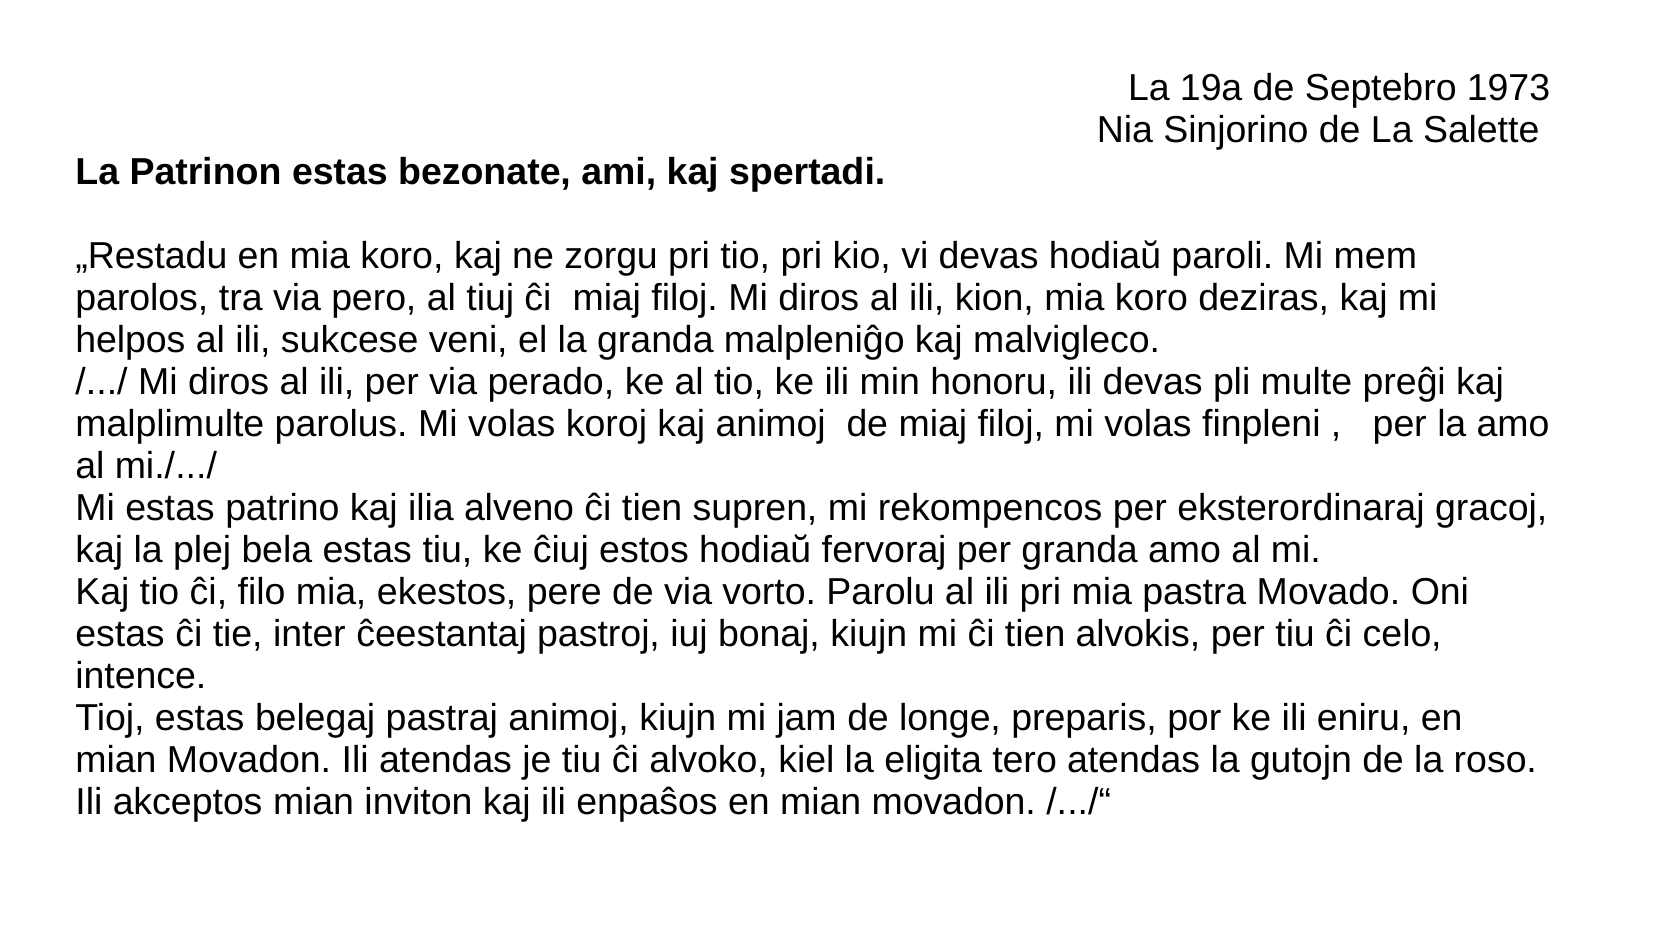

La 19a de Septebro 1973
Nia Sinjorino de La Salette
La Patrinon estas bezonate, ami, kaj spertadi.
„Restadu en mia koro, kaj ne zorgu pri tio, pri kio, vi devas hodiaŭ paroli. Mi mem parolos, tra via pero, al tiuj ĉi miaj filoj. Mi diros al ili, kion, mia koro deziras, kaj mi helpos al ili, sukcese veni, el la granda malpleniĝo kaj malvigleco.
/.../ Mi diros al ili, per via perado, ke al tio, ke ili min honoru, ili devas pli multe preĝi kaj malplimulte parolus. Mi volas koroj kaj animoj de miaj filoj, mi volas finpleni , per la amo al mi./.../
Mi estas patrino kaj ilia alveno ĉi tien supren, mi rekompencos per eksterordinaraj gracoj, kaj la plej bela estas tiu, ke ĉiuj estos hodiaŭ fervoraj per granda amo al mi.
Kaj tio ĉi, filo mia, ekestos, pere de via vorto. Parolu al ili pri mia pastra Movado. Oni estas ĉi tie, inter ĉeestantaj pastroj, iuj bonaj, kiujn mi ĉi tien alvokis, per tiu ĉi celo, intence.
Tioj, estas belegaj pastraj animoj, kiujn mi jam de longe, preparis, por ke ili eniru, en mian Movadon. Ili atendas je tiu ĉi alvoko, kiel la eligita tero atendas la gutojn de la roso. Ili akceptos mian inviton kaj ili enpaŝos en mian movadon. /.../“